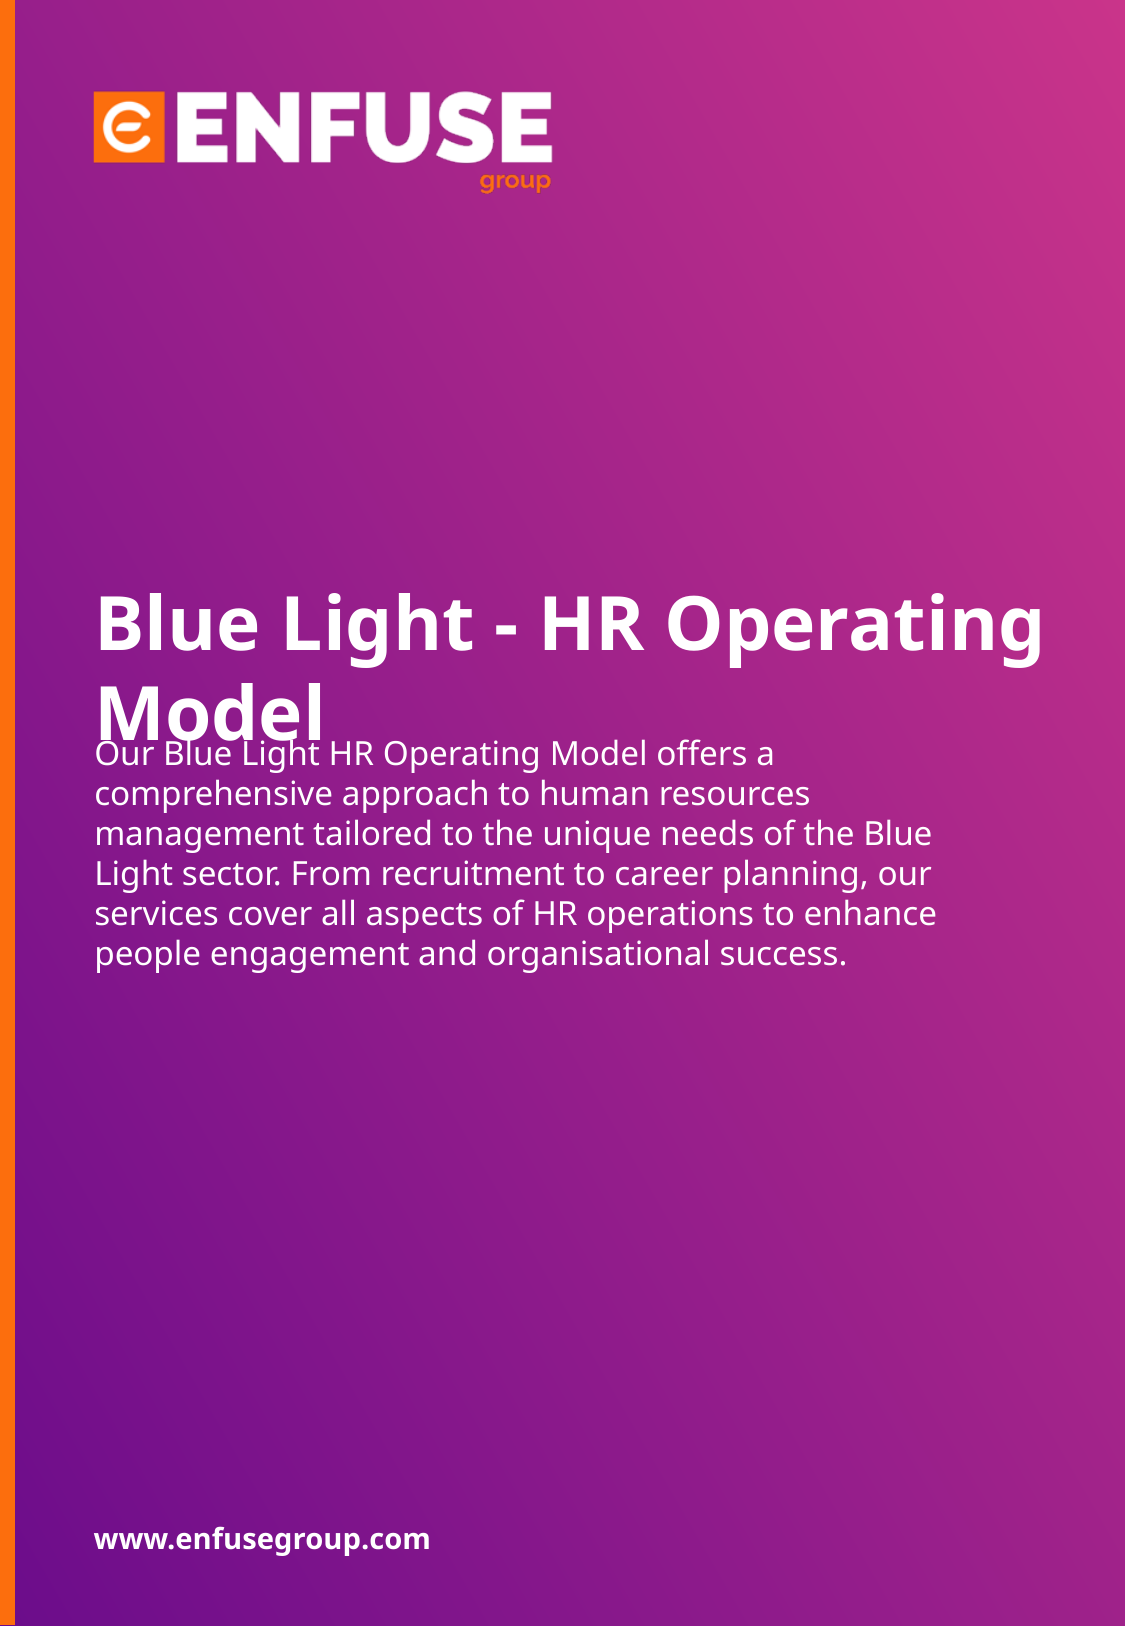

Blue Light - HR Operating Model
Our Blue Light HR Operating Model offers a comprehensive approach to human resources management tailored to the unique needs of the Blue Light sector. From recruitment to career planning, our services cover all aspects of HR operations to enhance people engagement and organisational success.